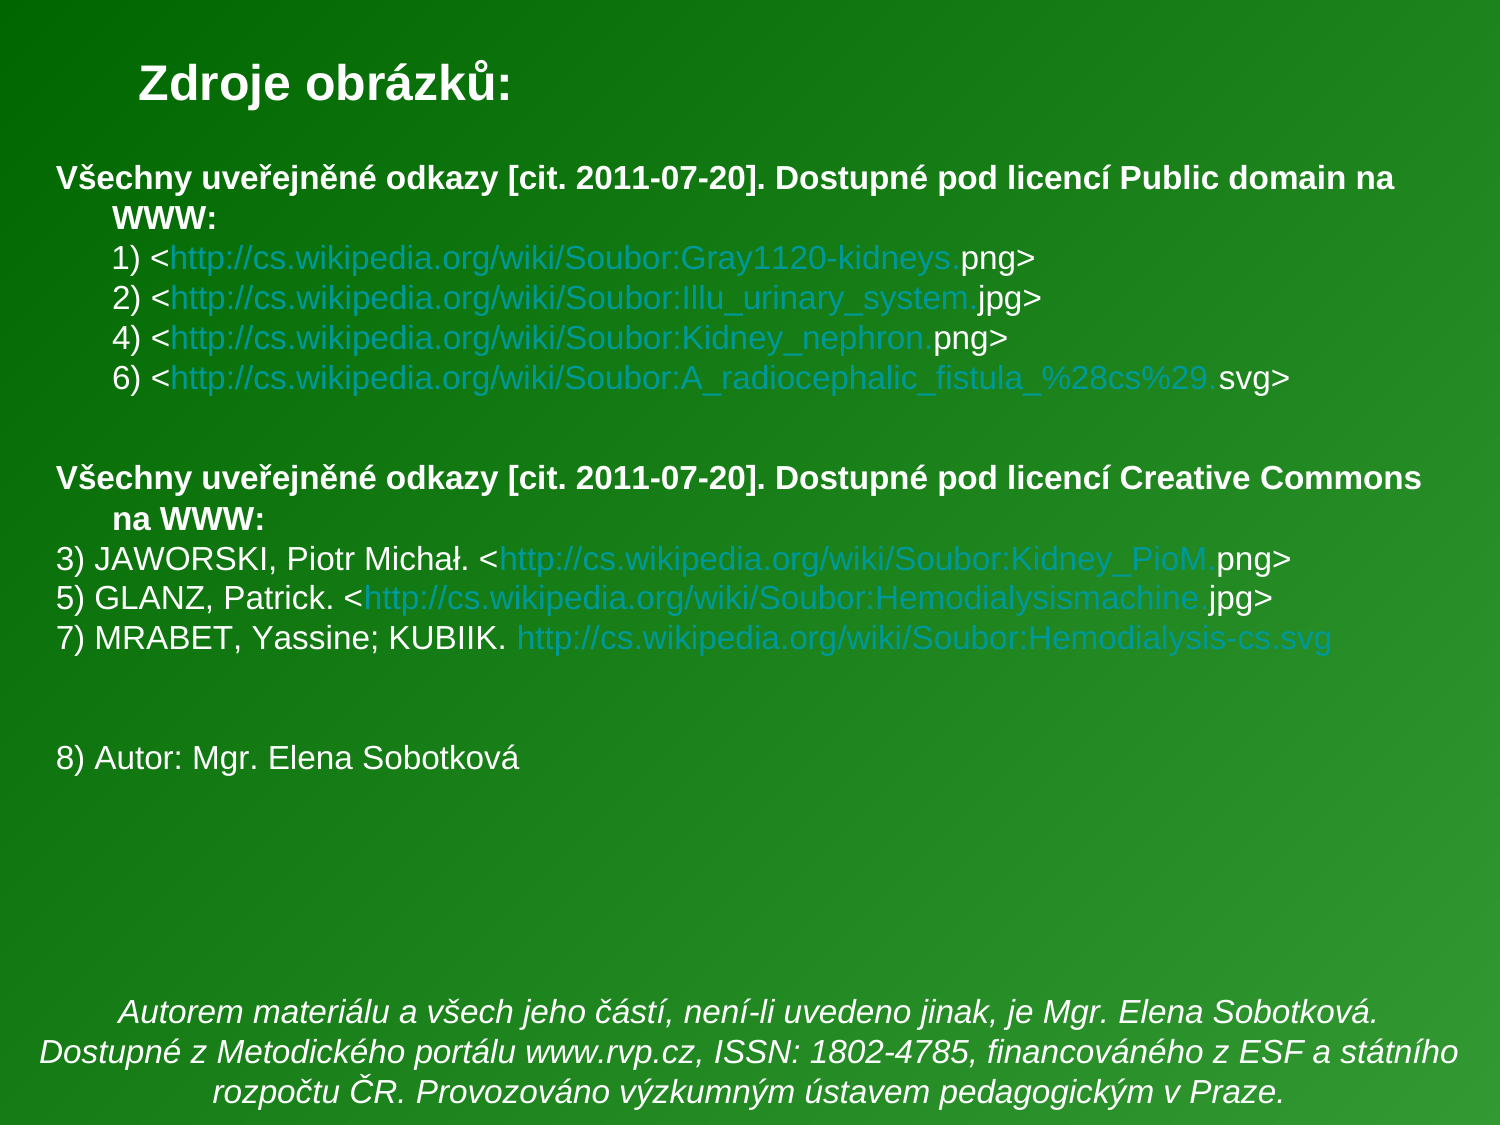

Zdroje obrázků:
Všechny uveřejněné odkazy [cit. 2011-07-20]. Dostupné pod licencí Public domain na WWW:
 1) <http://cs.wikipedia.org/wiki/Soubor:Gray1120-kidneys.png>
2) <http://cs.wikipedia.org/wiki/Soubor:Illu_urinary_system.jpg>
4) <http://cs.wikipedia.org/wiki/Soubor:Kidney_nephron.png>
6) <http://cs.wikipedia.org/wiki/Soubor:A_radiocephalic_fistula_%28cs%29.svg>
Všechny uveřejněné odkazy [cit. 2011-07-20]. Dostupné pod licencí Creative Commons na WWW:
3) JAWORSKI, Piotr Michał. <http://cs.wikipedia.org/wiki/Soubor:Kidney_PioM.png>
5) GLANZ, Patrick. <http://cs.wikipedia.org/wiki/Soubor:Hemodialysismachine.jpg>
7) MRABET, Yassine; KUBIIK. http://cs.wikipedia.org/wiki/Soubor:Hemodialysis-cs.svg
8) Autor: Mgr. Elena Sobotková
Autorem materiálu a všech jeho částí, není-li uvedeno jinak, je Mgr. Elena Sobotková.
Dostupné z Metodického portálu www.rvp.cz, ISSN: 1802-4785, financováného z ESF a státního rozpočtu ČR. Provozováno výzkumným ústavem pedagogickým v Praze.